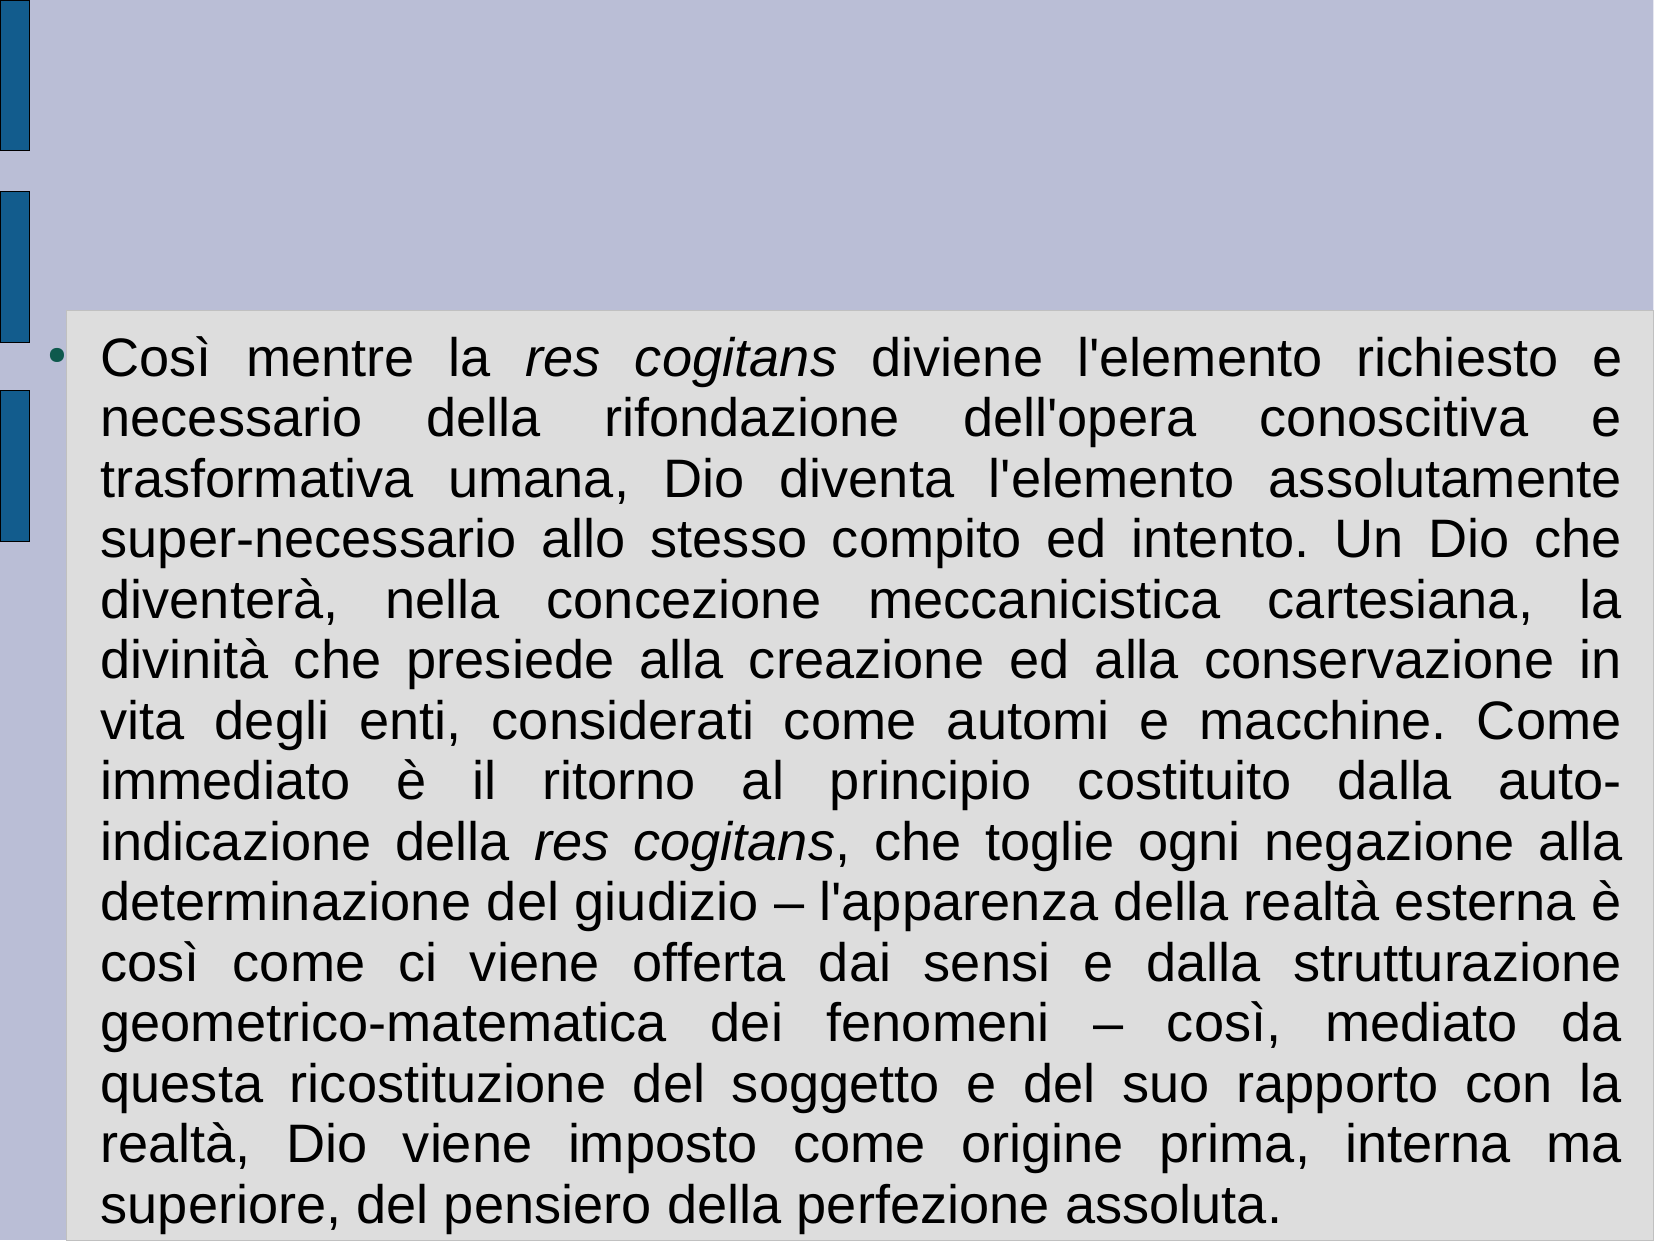

#
Così mentre la res cogitans diviene l'elemento richiesto e necessario della rifondazione dell'opera conoscitiva e trasformativa umana, Dio diventa l'elemento assolutamente super-necessario allo stesso compito ed intento. Un Dio che diventerà, nella concezione meccanicistica cartesiana, la divinità che presiede alla creazione ed alla conservazione in vita degli enti, considerati come automi e macchine. Come immediato è il ritorno al principio costituito dalla auto-indicazione della res cogitans, che toglie ogni negazione alla determinazione del giudizio – l'apparenza della realtà esterna è così come ci viene offerta dai sensi e dalla strutturazione geometrico-matematica dei fenomeni – così, mediato da questa ricostituzione del soggetto e del suo rapporto con la realtà, Dio viene imposto come origine prima, interna ma superiore, del pensiero della perfezione assoluta.